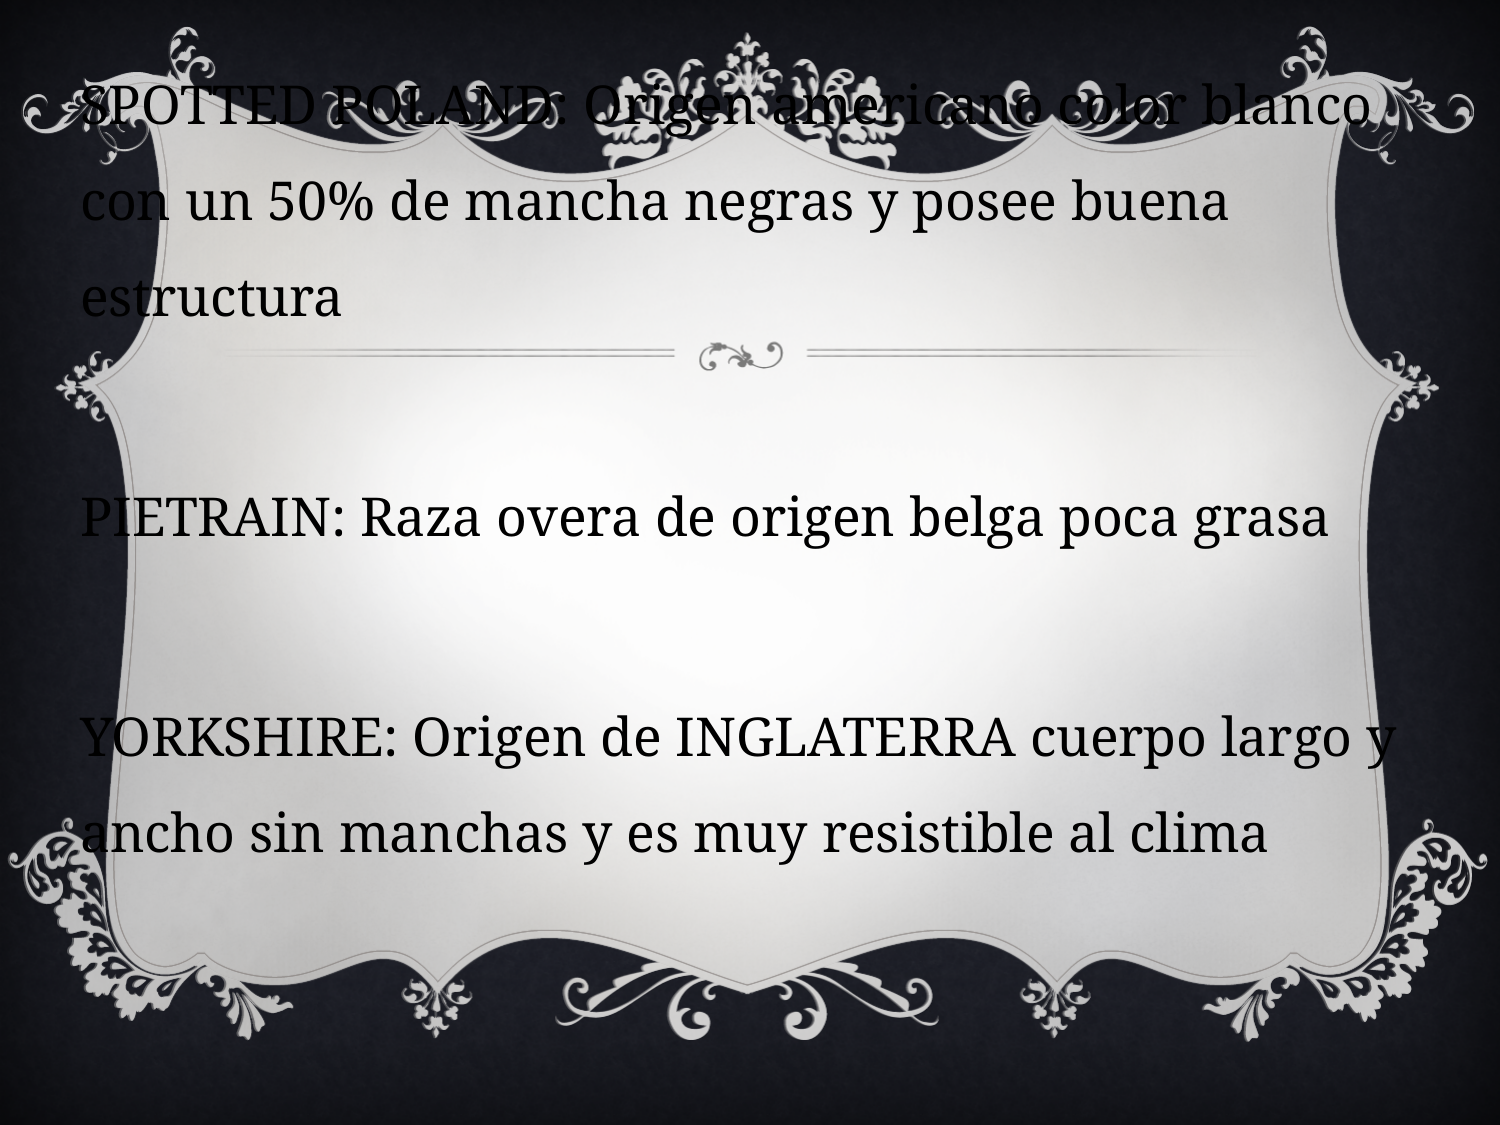

# SPOTTED POLAND: Origen americano color blanco con un 50% de mancha negras y posee buena estructura
PIETRAIN: Raza overa de origen belga poca grasa
YORKSHIRE: Origen de INGLATERRA cuerpo largo y ancho sin manchas y es muy resistible al clima